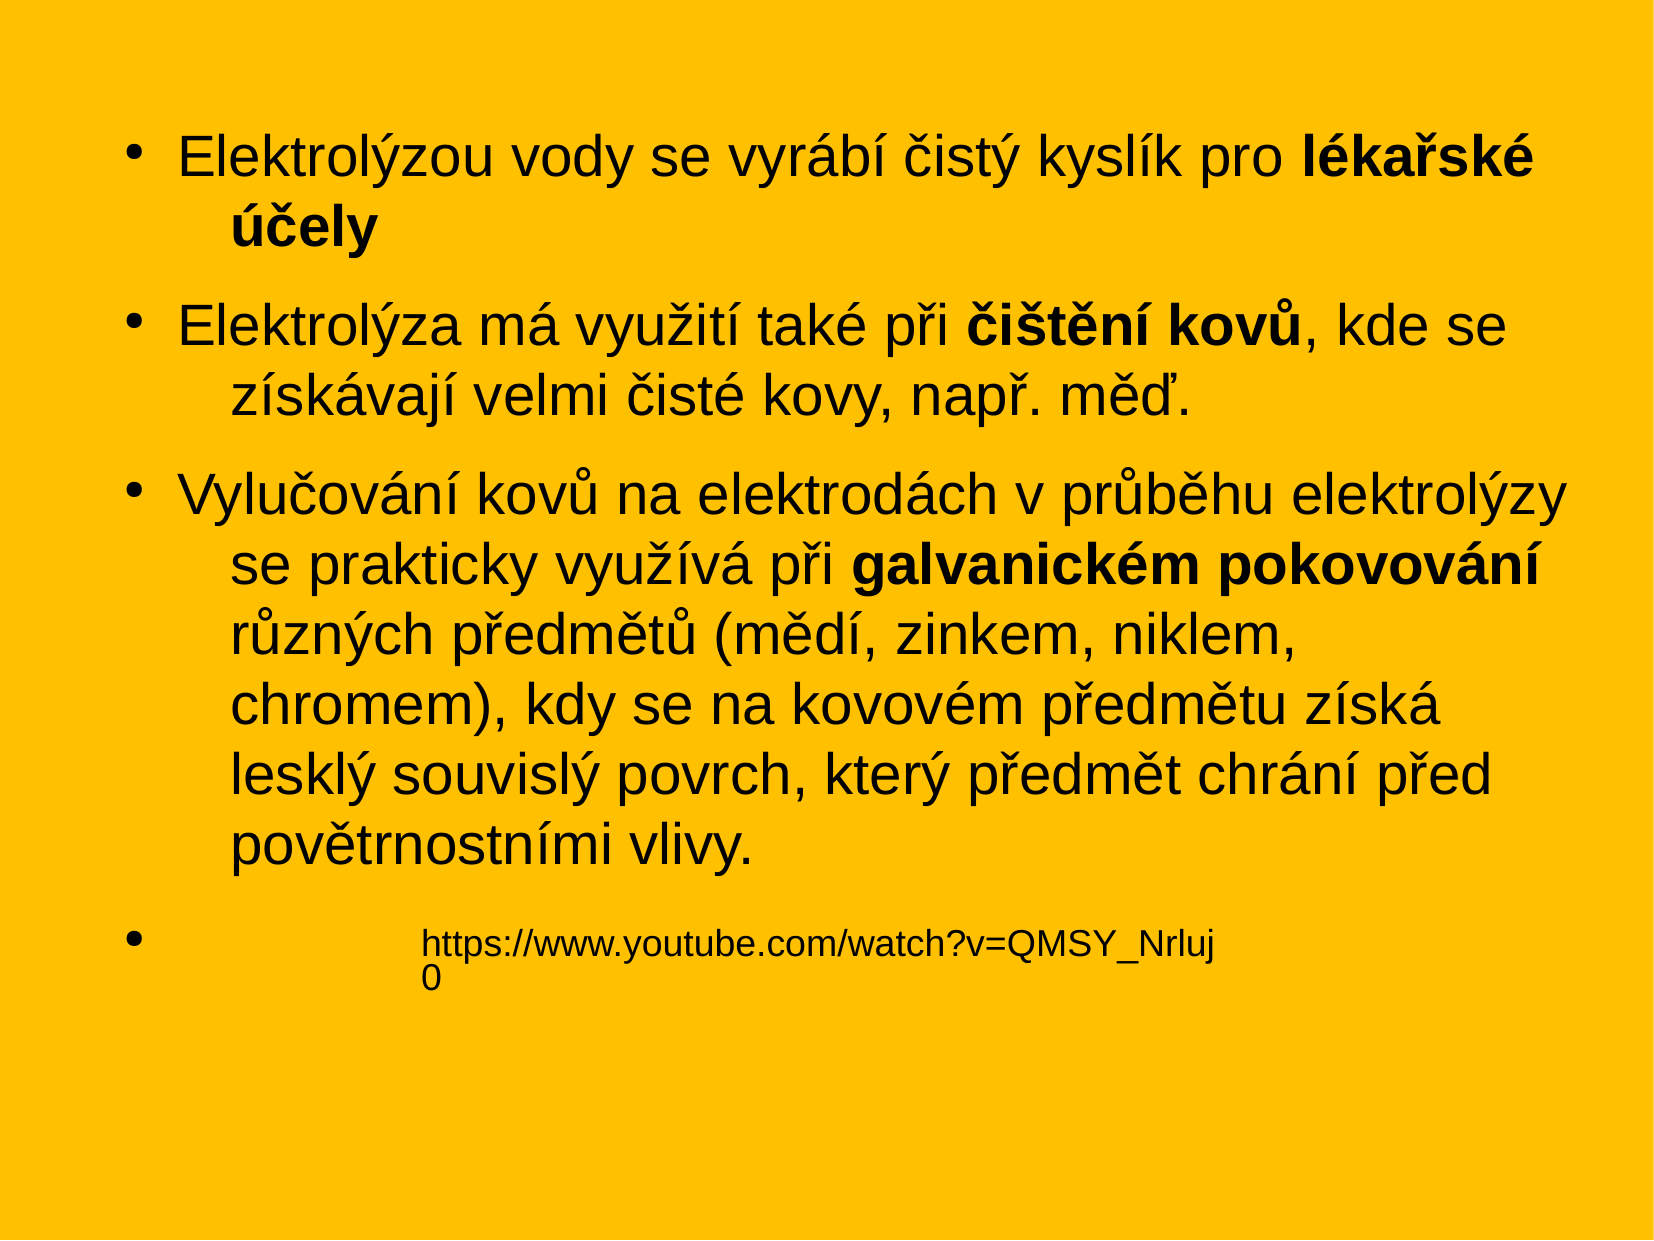

# Elektrolýzou vody se vyrábí čistý kyslík pro lékařské účely
Elektrolýza má využití také při čištění kovů, kde se získávají velmi čisté kovy, např. měď.
Vylučování kovů na elektrodách v průběhu elektrolýzy se prakticky využívá při galvanickém pokovování různých předmětů (mědí, zinkem, niklem, chromem), kdy se na kovovém předmětu získá lesklý souvislý povrch, který předmět chrání před povětrnostními vlivy.
https://www.youtube.com/watch?v=QMSY_Nrluj0